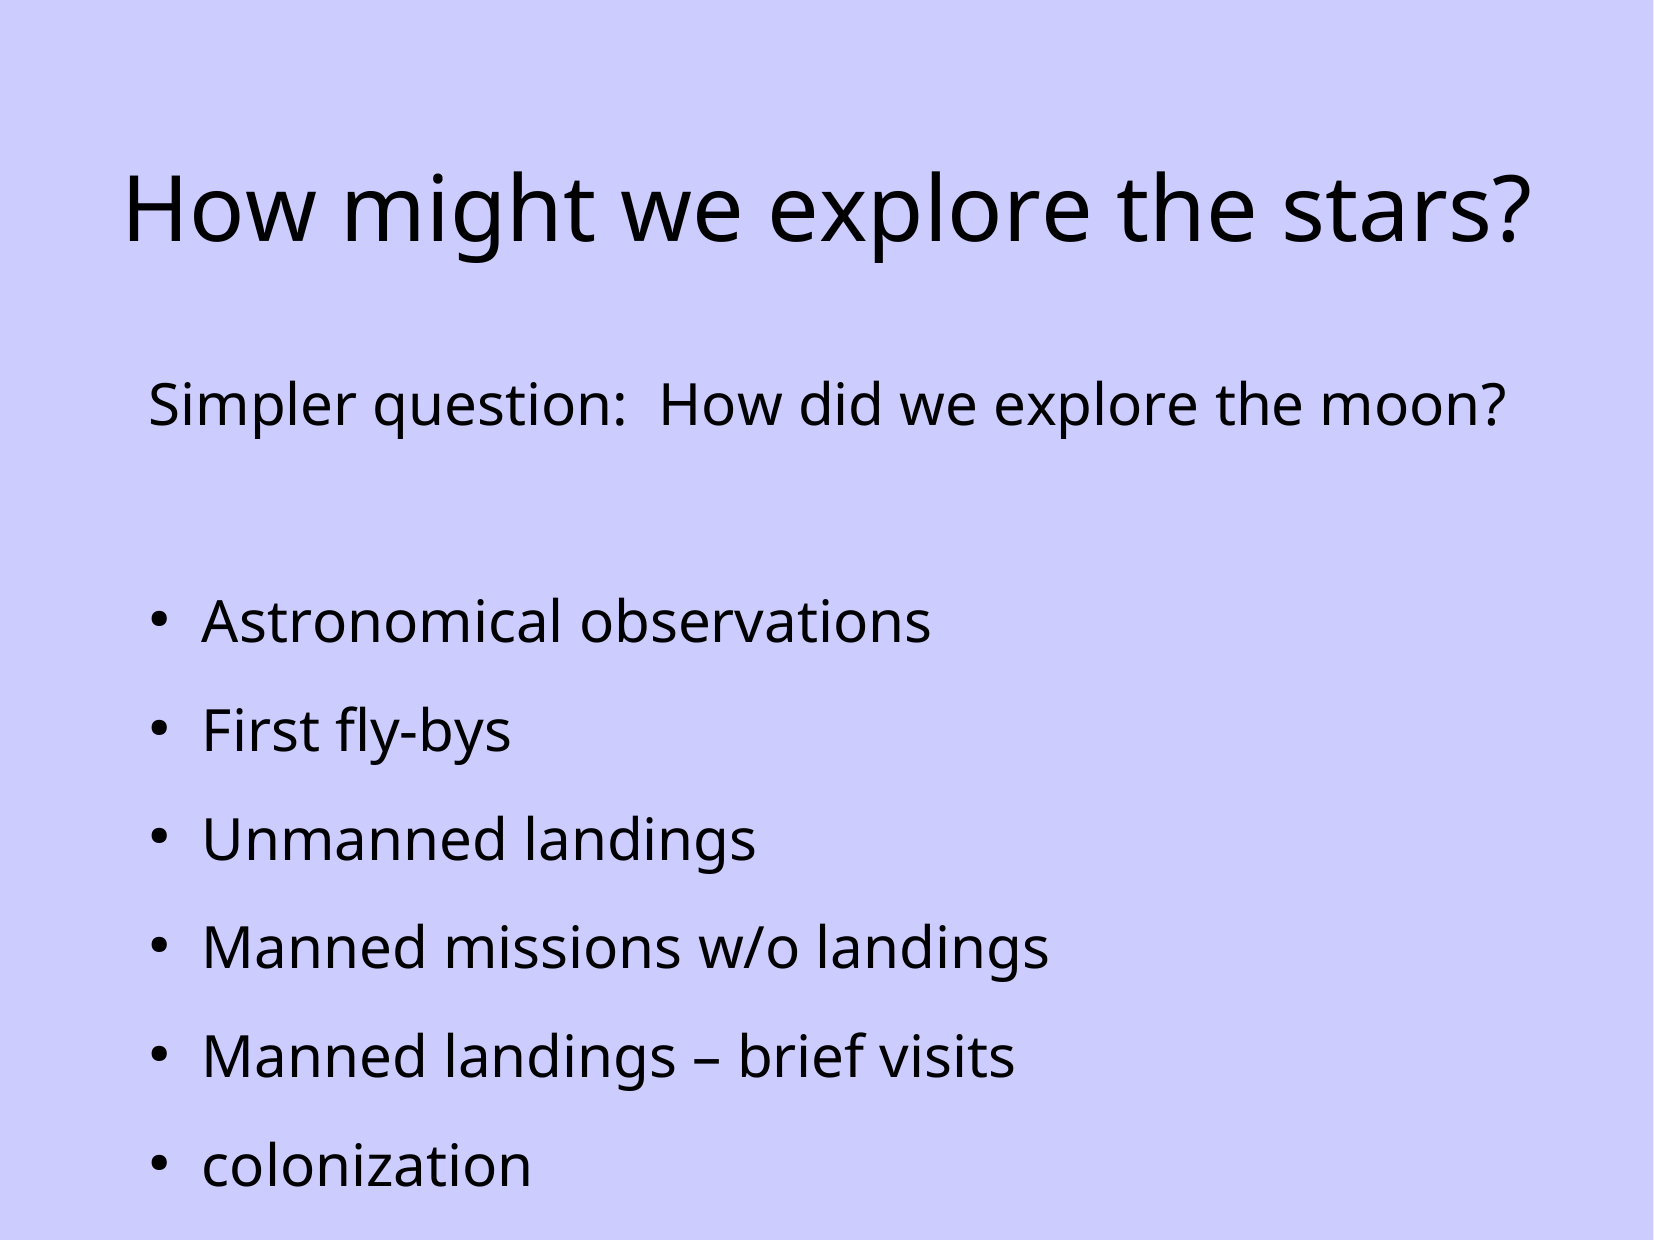

# How might we explore the stars?
Simpler question: How did we explore the moon?
Astronomical observations
First fly-bys
Unmanned landings
Manned missions w/o landings
Manned landings – brief visits
colonization